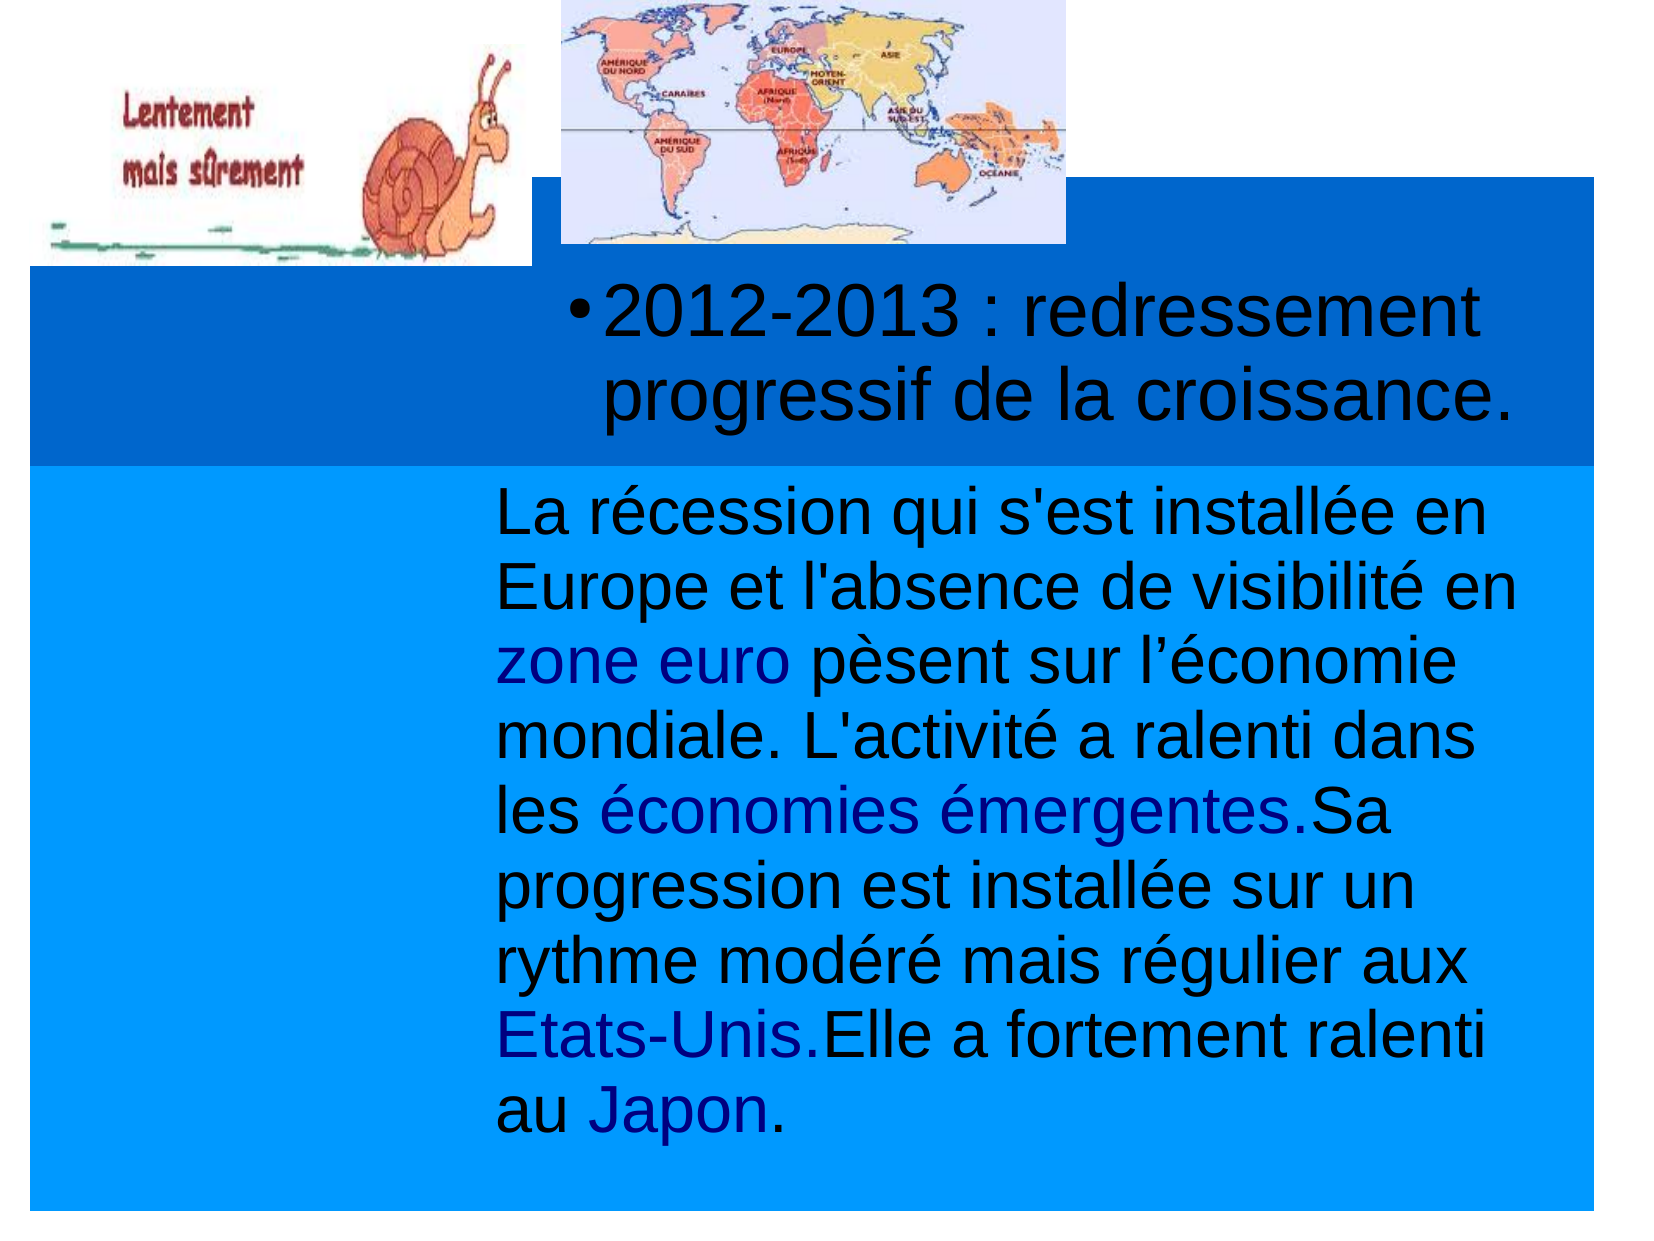

| | 2012-2013 : redressement progressif de la croissance. |
| --- | --- |
| | La récession qui s'est installée en Europe et l'absence de visibilité en zone euro pèsent sur l’économie mondiale. L'activité a ralenti dans les économies émergentes.Sa progression est installée sur un rythme modéré mais régulier aux Etats-Unis.Elle a fortement ralenti au Japon. |